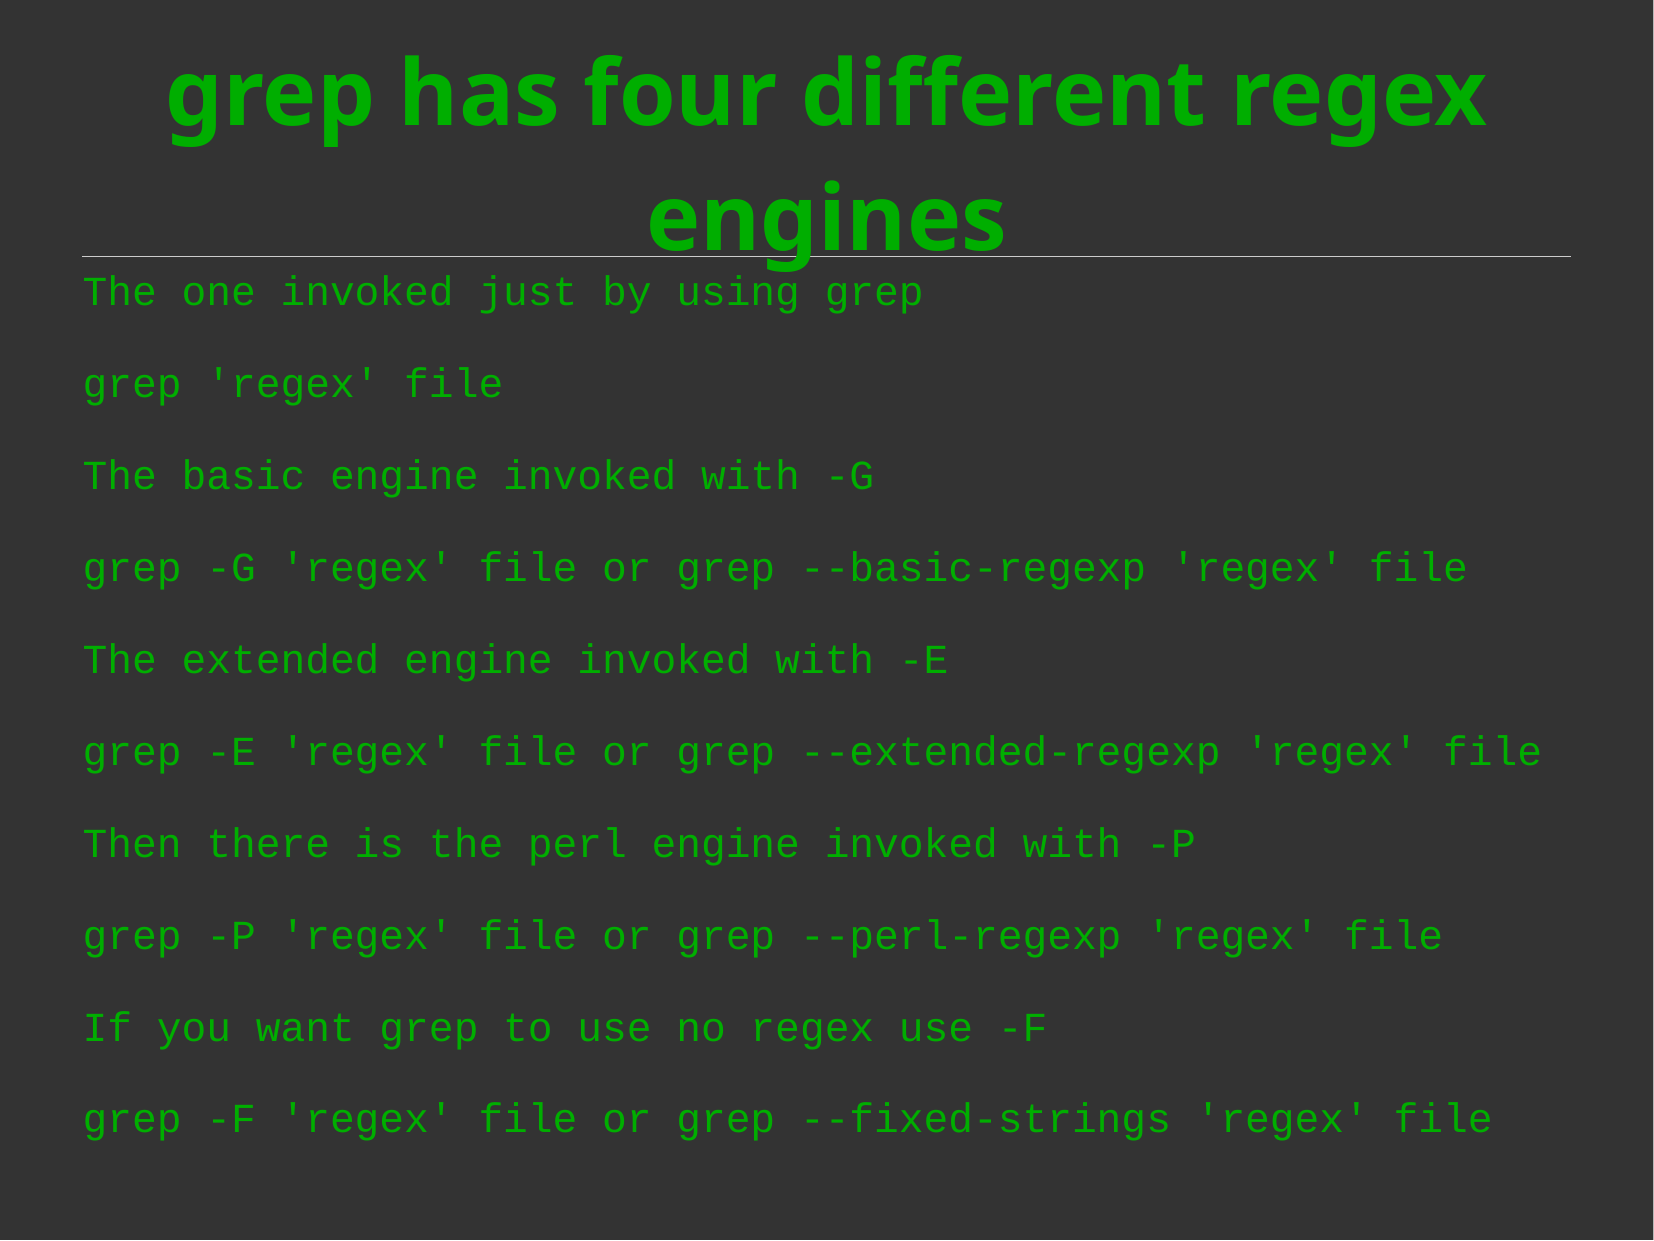

# grep has four different regex engines
The one invoked just by using grep
grep 'regex' file
The basic engine invoked with -G
grep -G 'regex' file or grep --basic-regexp 'regex' file
The extended engine invoked with -E
grep -E 'regex' file or grep --extended-regexp 'regex' file
Then there is the perl engine invoked with -P
grep -P 'regex' file or grep --perl-regexp 'regex' file
If you want grep to use no regex use -F
grep -F 'regex' file or grep --fixed-strings 'regex' file